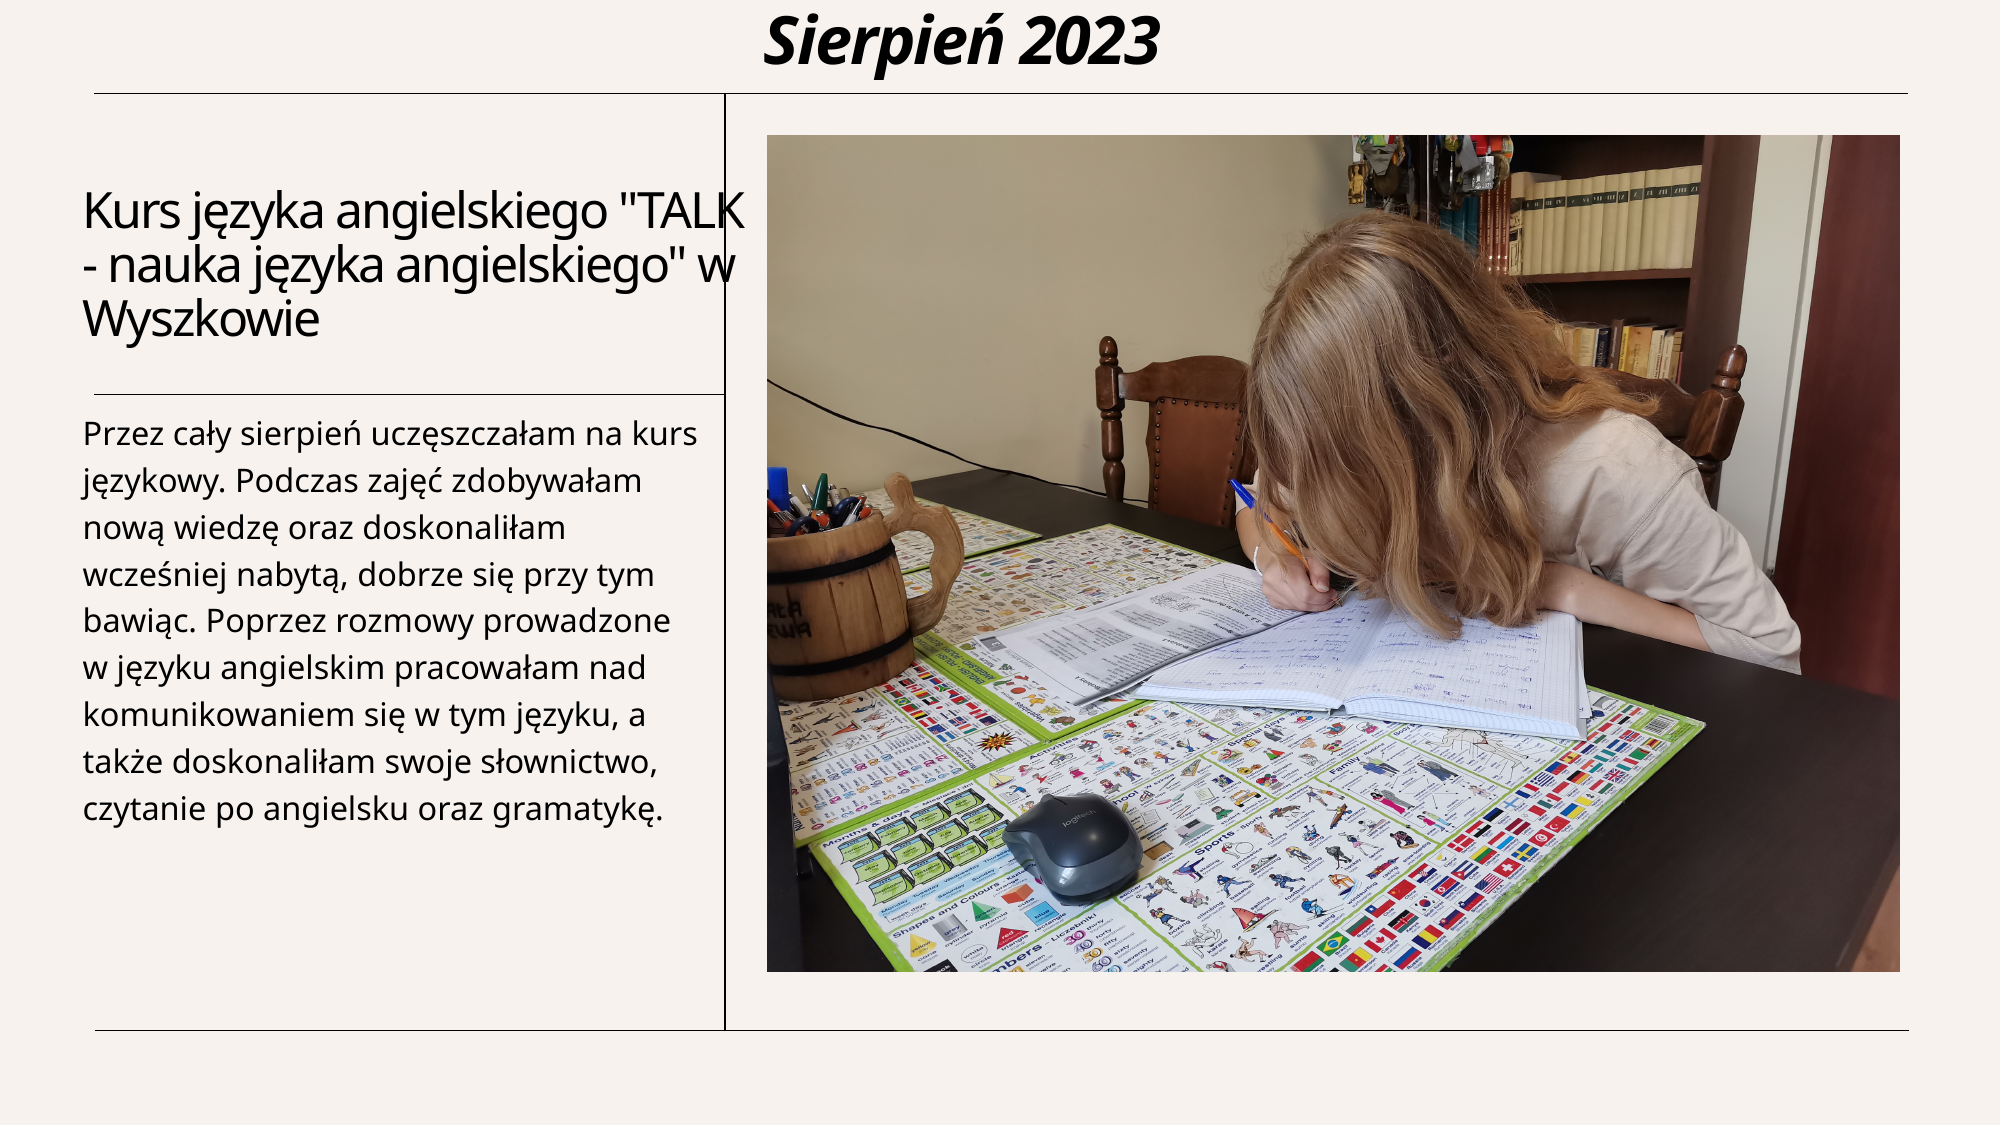

# Sierpień 2023
Kurs języka angielskiego "TALK - nauka języka angielskiego" w Wyszkowie
Przez cały sierpień uczęszczałam na kurs językowy. Podczas zajęć zdobywałam nową wiedzę oraz doskonaliłam wcześniej nabytą, dobrze się przy tym bawiąc. Poprzez rozmowy prowadzone w języku angielskim pracowałam nad komunikowaniem się w tym języku, a także doskonaliłam swoje słownictwo, czytanie po angielsku oraz gramatykę.